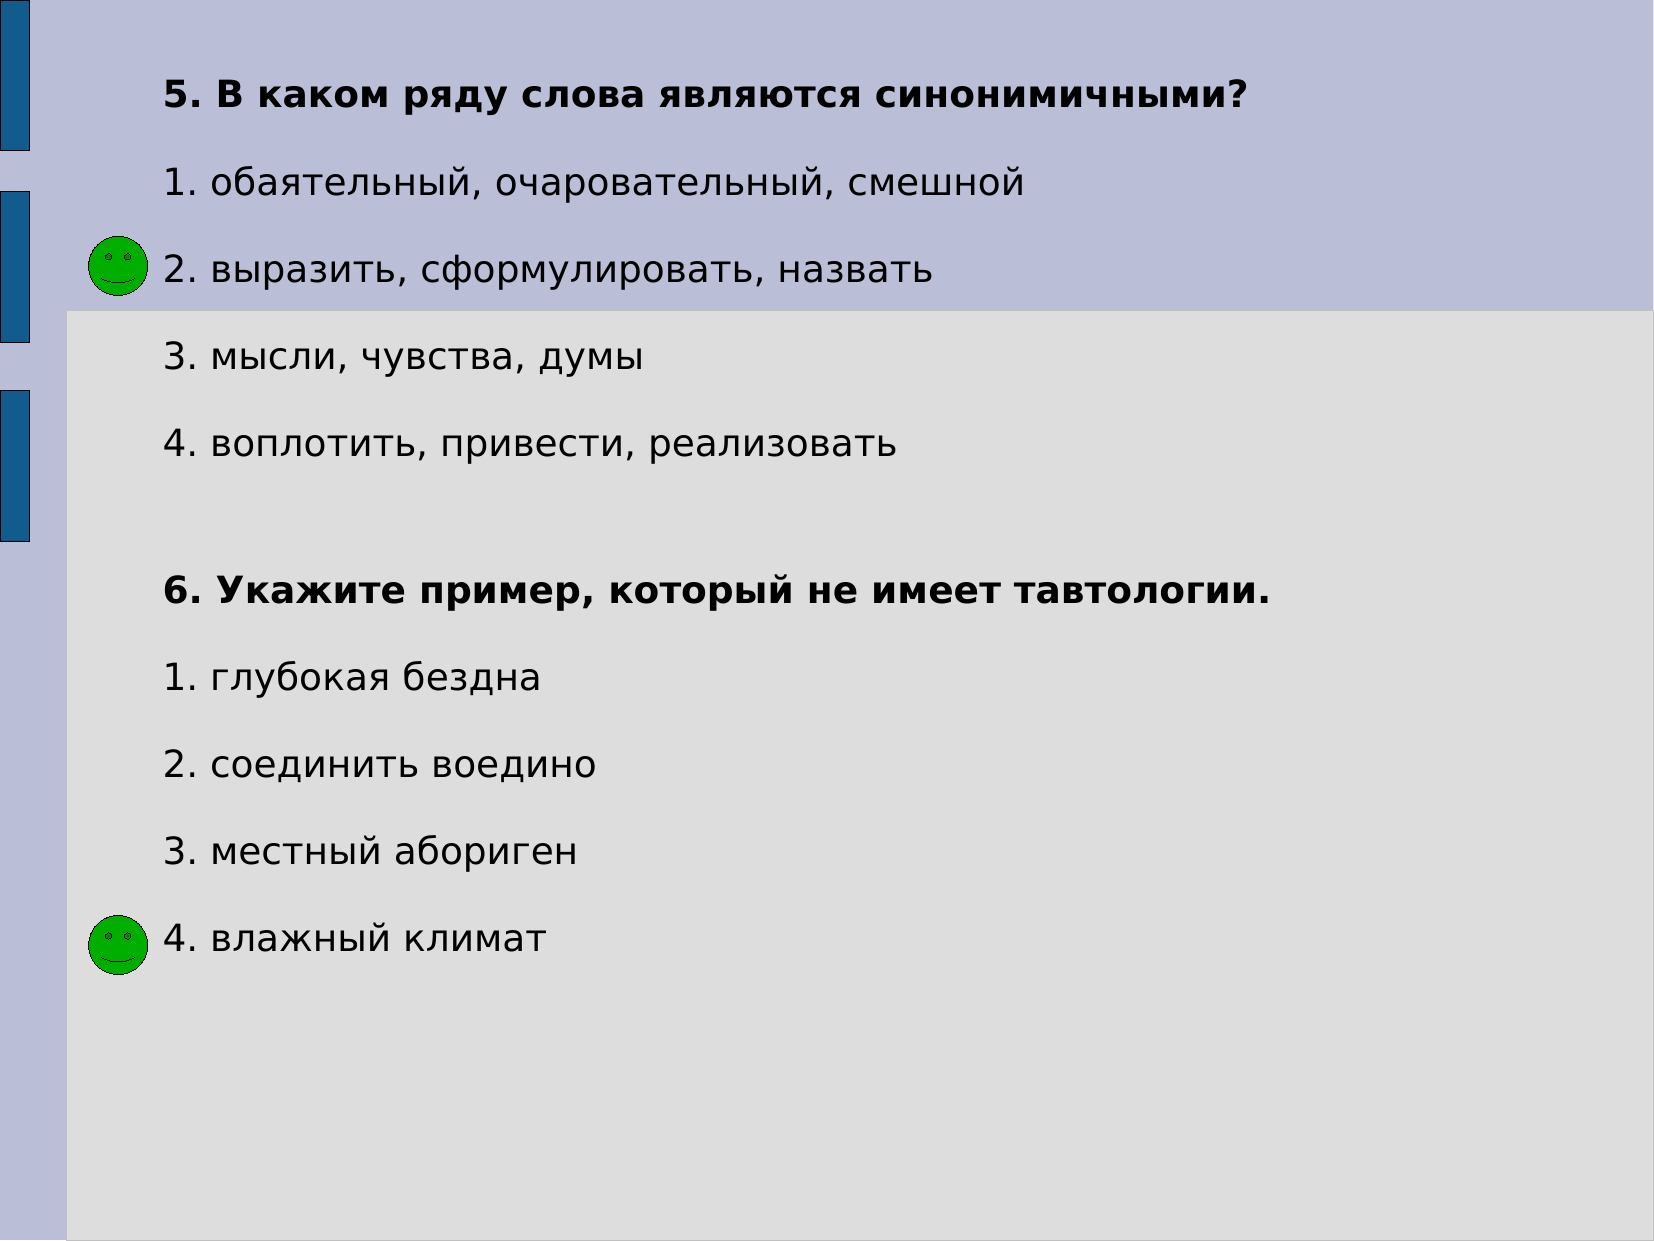

5. В каком ряду слова являются синонимичными?
1. обаятельный, очаровательный, смешной
2. выразить, сформулировать, назвать
3. мысли, чувства, думы
4. воплотить, привести, реализовать
6. Укажите пример, который не имеет тавтологии.
1. глубокая бездна
2. соединить воедино
3. местный абориген
4. влажный климат